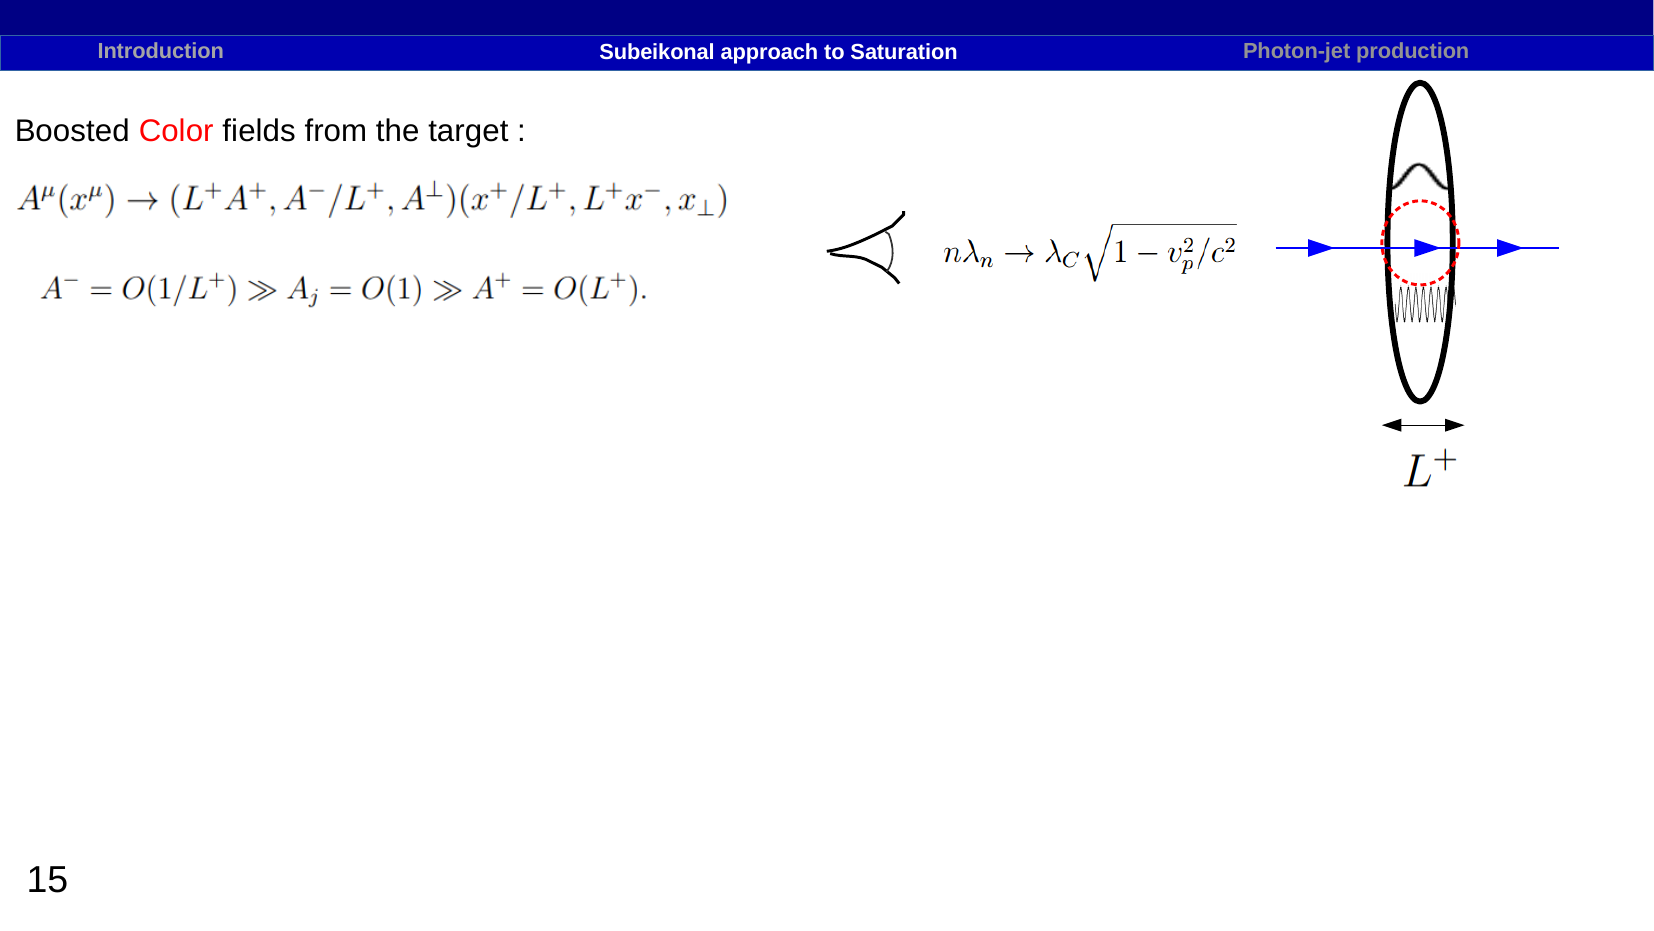

Introduction
Photon-jet production
Subeikonal approach to Saturation
Boosted Color fields from the target :